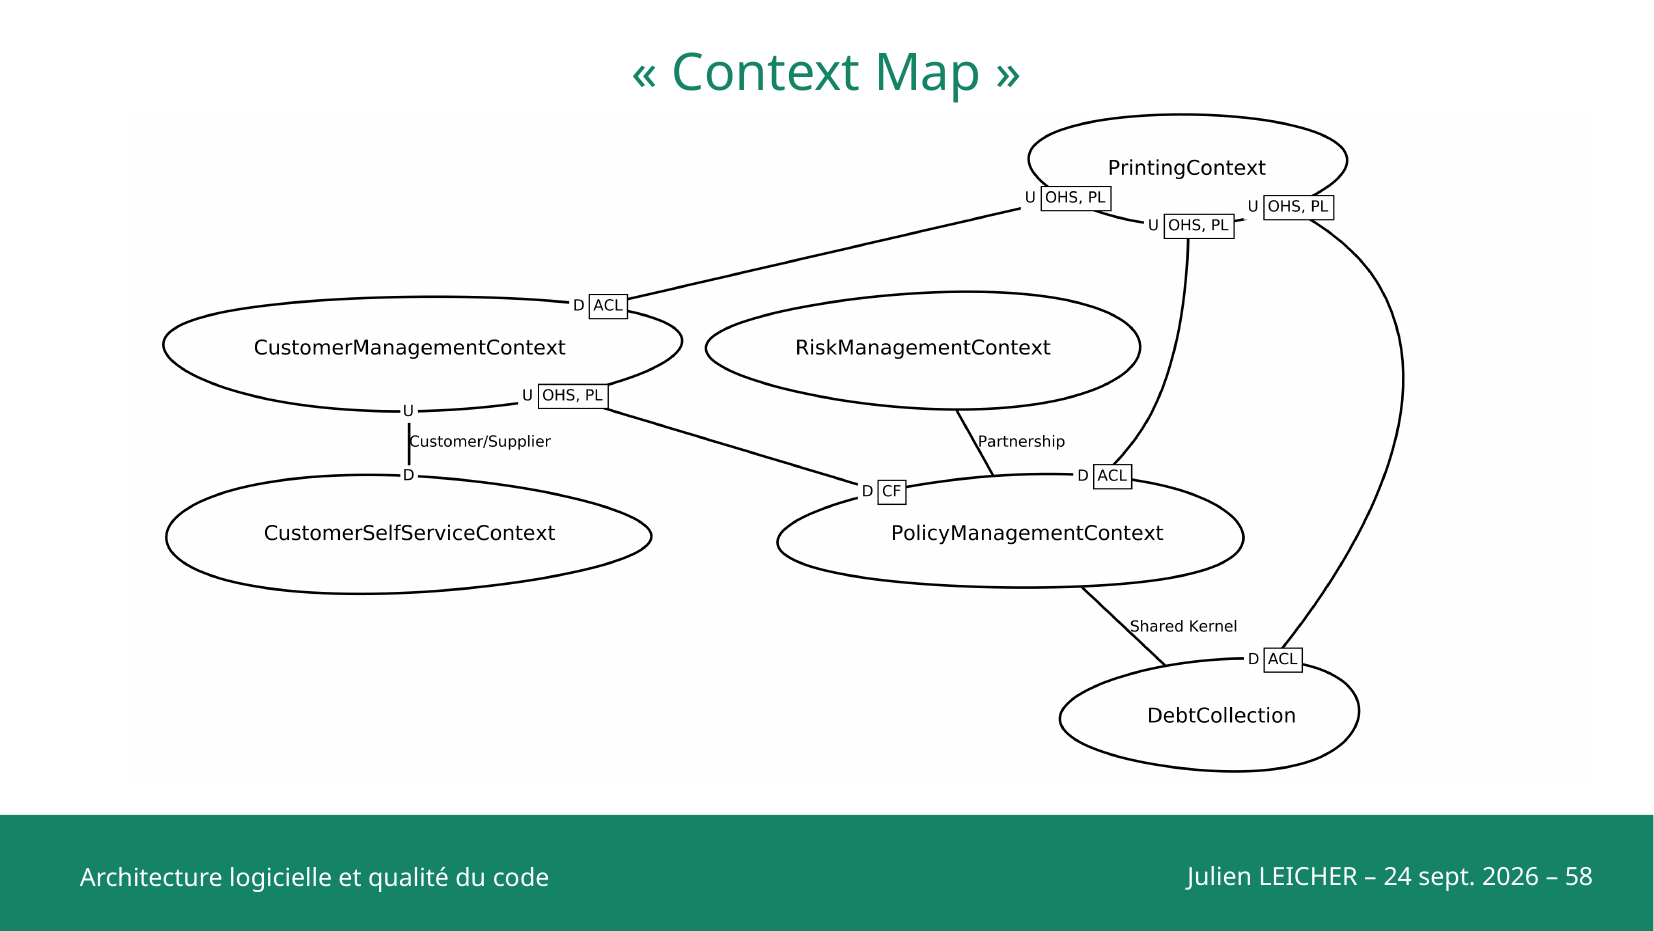

« Context Map »
Julien LEICHER – –
Architecture logicielle et qualité du code